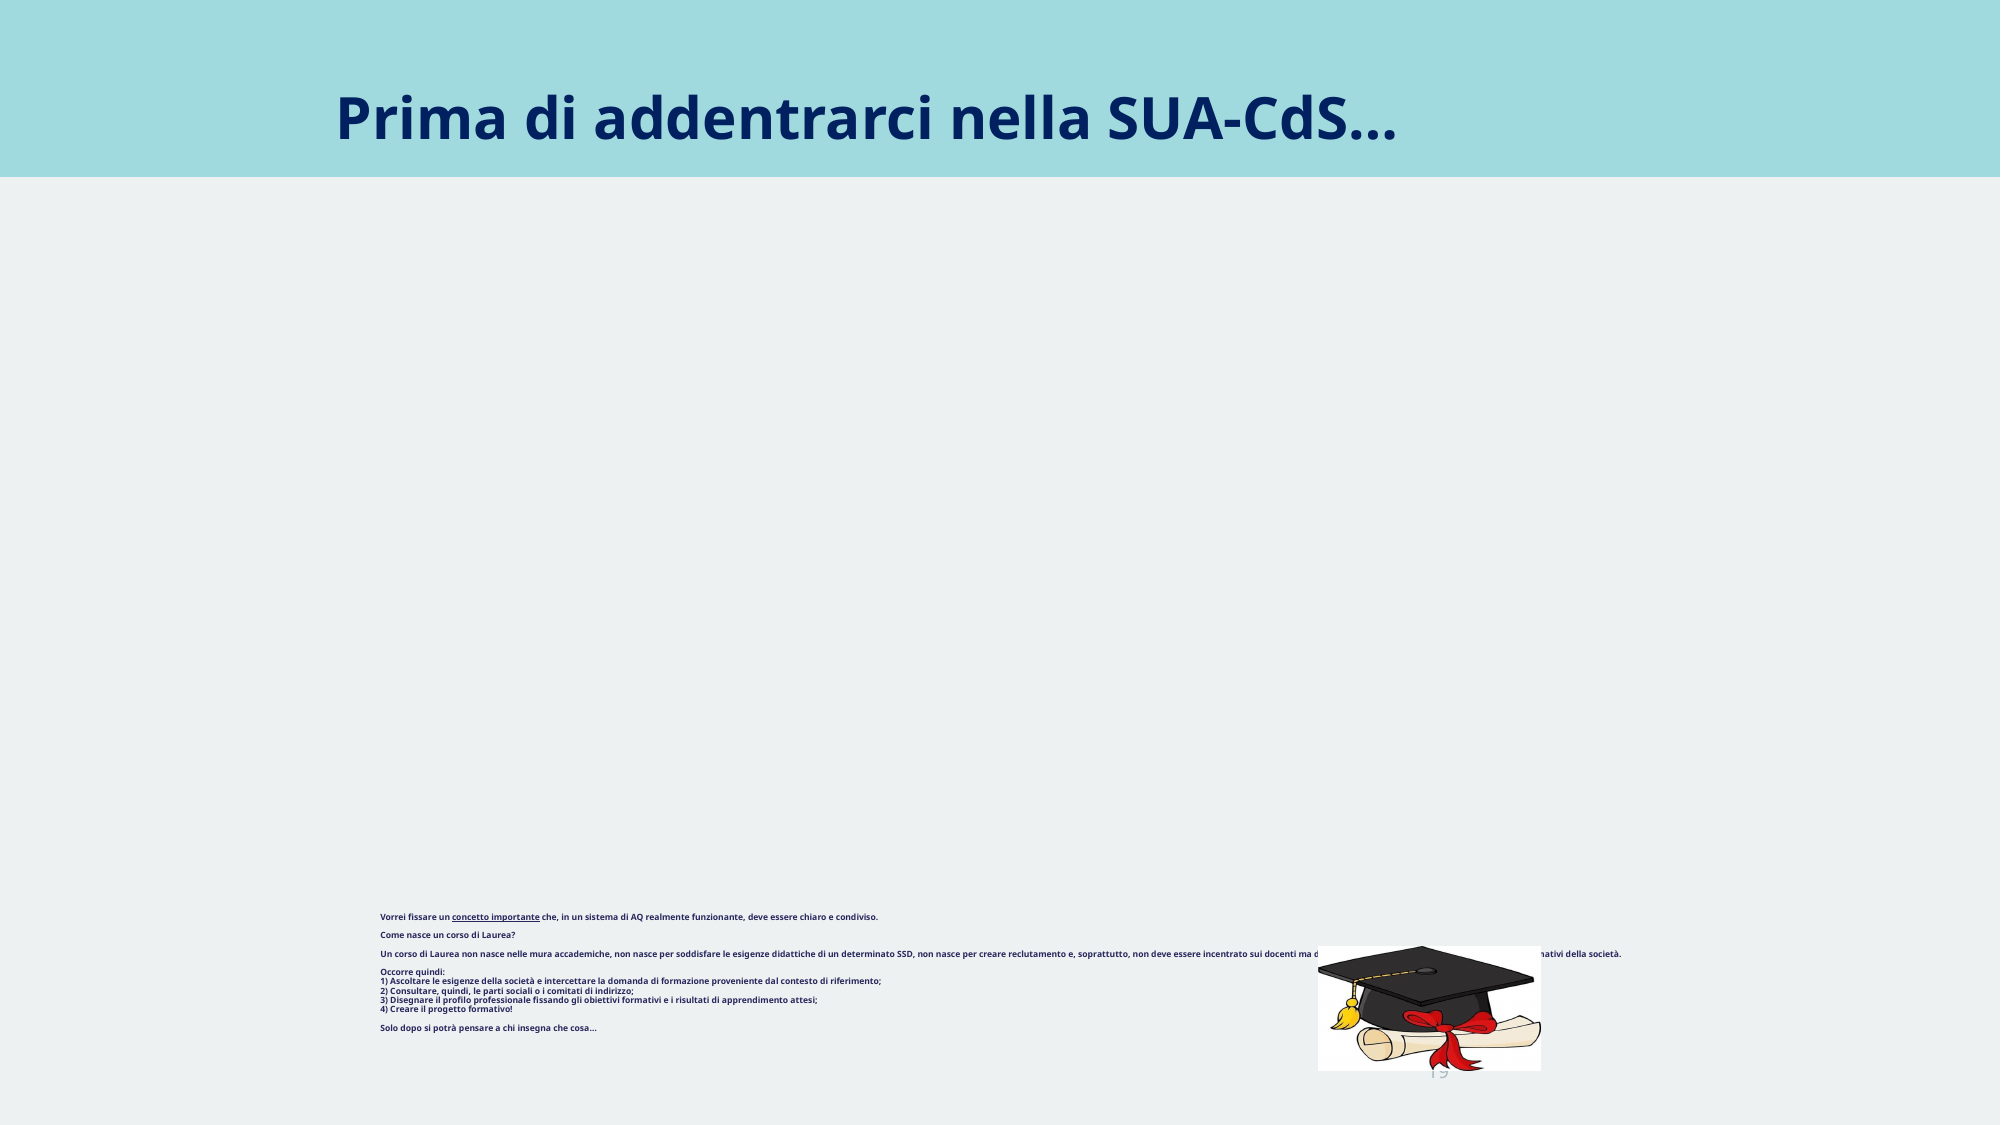

Prima di addentrarci nella SUA-CdS…
# Vorrei fissare un concetto importante che, in un sistema di AQ realmente funzionante, deve essere chiaro e condiviso. Come nasce un corso di Laurea? Un corso di Laurea non nasce nelle mura accademiche, non nasce per soddisfare le esigenze didattiche di un determinato SSD, non nasce per creare reclutamento e, soprattutto, non deve essere incentrato sui docenti ma deve essere orientato sugli studenti e sui bisogni formativi della società. Occorre quindi: 1) Ascoltare le esigenze della società e intercettare la domanda di formazione proveniente dal contesto di riferimento; 2) Consultare, quindi, le parti sociali o i comitati di indirizzo; 3) Disegnare il profilo professionale fissando gli obiettivi formativi e i risultati di apprendimento attesi; 4) Creare il progetto formativo! Solo dopo si potrà pensare a chi insegna che cosa…